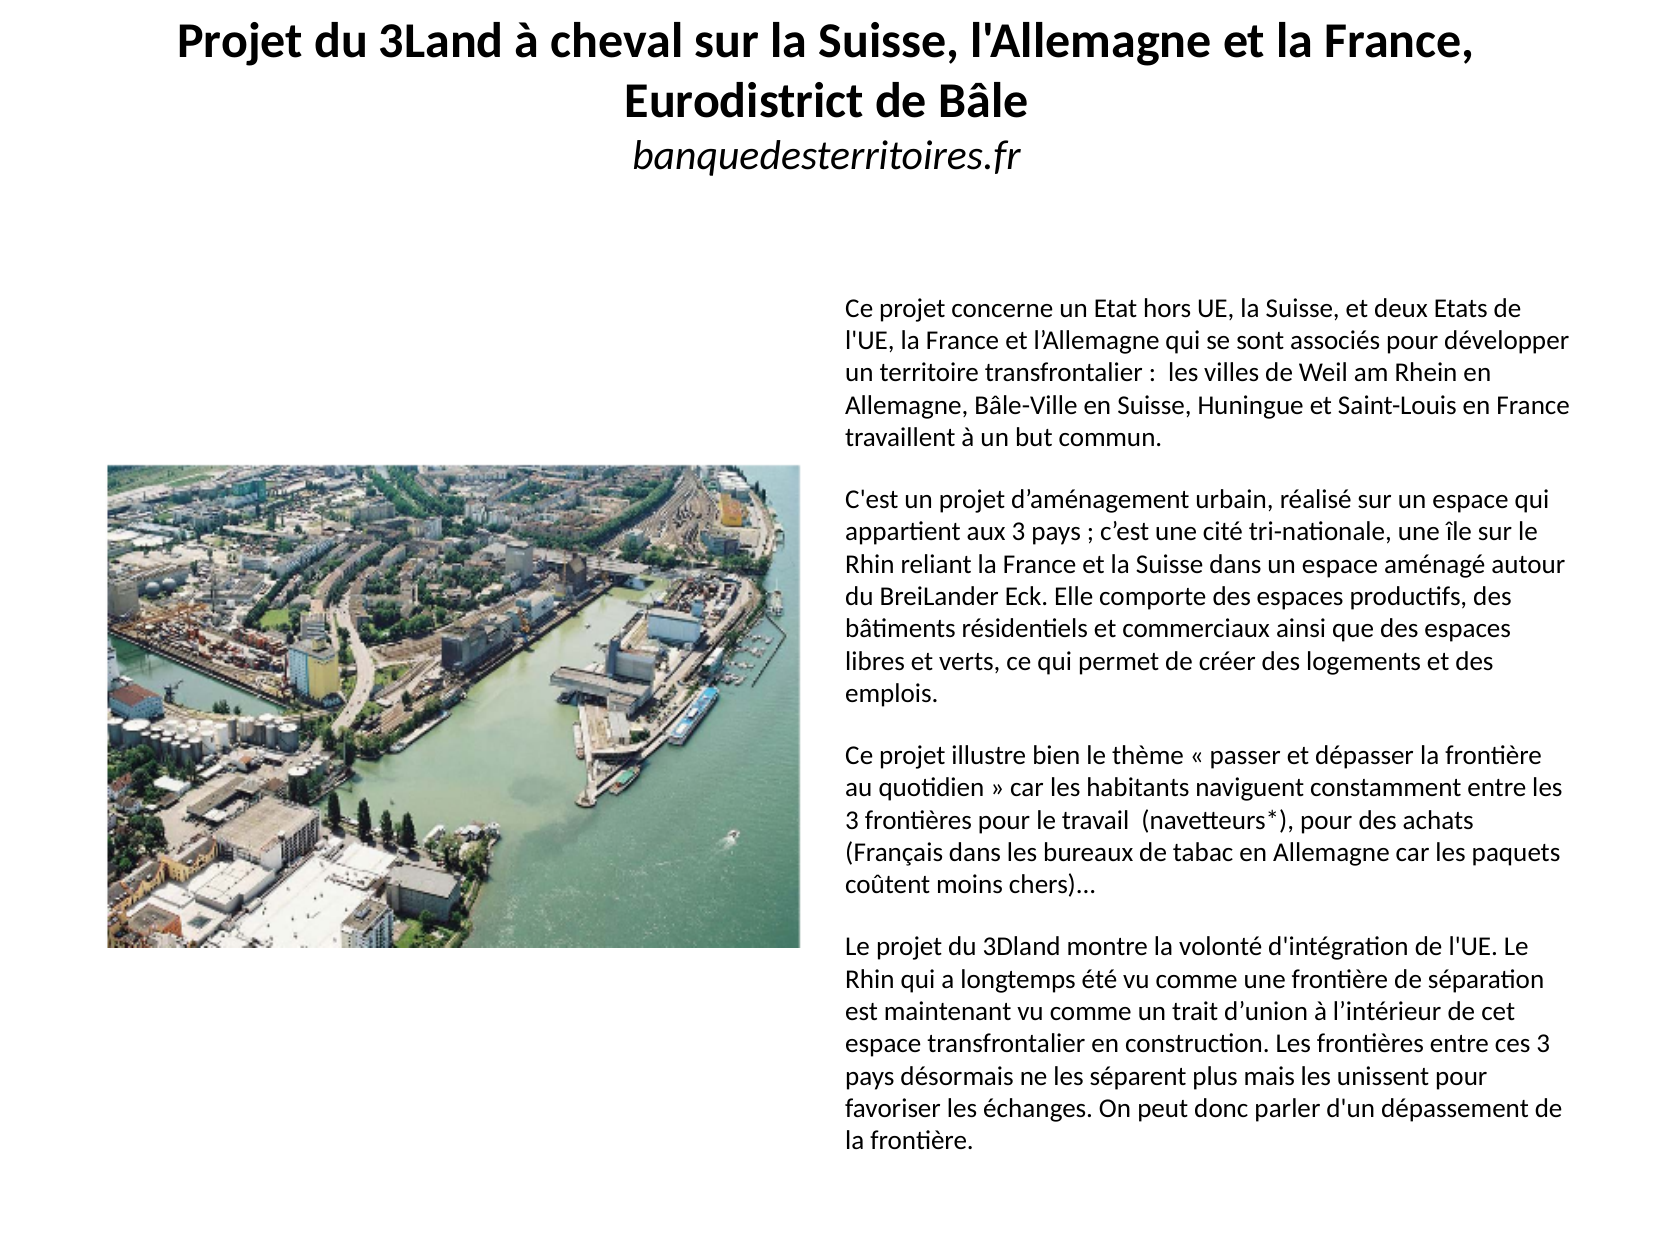

# Projet du 3Land à cheval sur la Suisse, l'Allemagne et la France, Eurodistrict de Bâle banquedesterritoires.fr
Ce projet concerne un Etat hors UE, la Suisse, et deux Etats de l'UE, la France et l’Allemagne qui se sont associés pour développer un territoire transfrontalier : les villes de Weil am Rhein en Allemagne, Bâle-Ville en Suisse, Huningue et Saint-Louis en France travaillent à un but commun.
C'est un projet d’aménagement urbain, réalisé sur un espace qui appartient aux 3 pays ; c’est une cité tri-nationale, une île sur le Rhin reliant la France et la Suisse dans un espace aménagé autour du BreiLander Eck. Elle comporte des espaces productifs, des bâtiments résidentiels et commerciaux ainsi que des espaces libres et verts, ce qui permet de créer des logements et des emplois.
Ce projet illustre bien le thème « passer et dépasser la frontière au quotidien » car les habitants naviguent constamment entre les 3 frontières pour le travail (navetteurs*), pour des achats (Français dans les bureaux de tabac en Allemagne car les paquets coûtent moins chers)...
Le projet du 3Dland montre la volonté d'intégration de l'UE. Le Rhin qui a longtemps été vu comme une frontière de séparation est maintenant vu comme un trait d’union à l’intérieur de cet espace transfrontalier en construction. Les frontières entre ces 3 pays désormais ne les séparent plus mais les unissent pour favoriser les échanges. On peut donc parler d'un dépassement de la frontière.